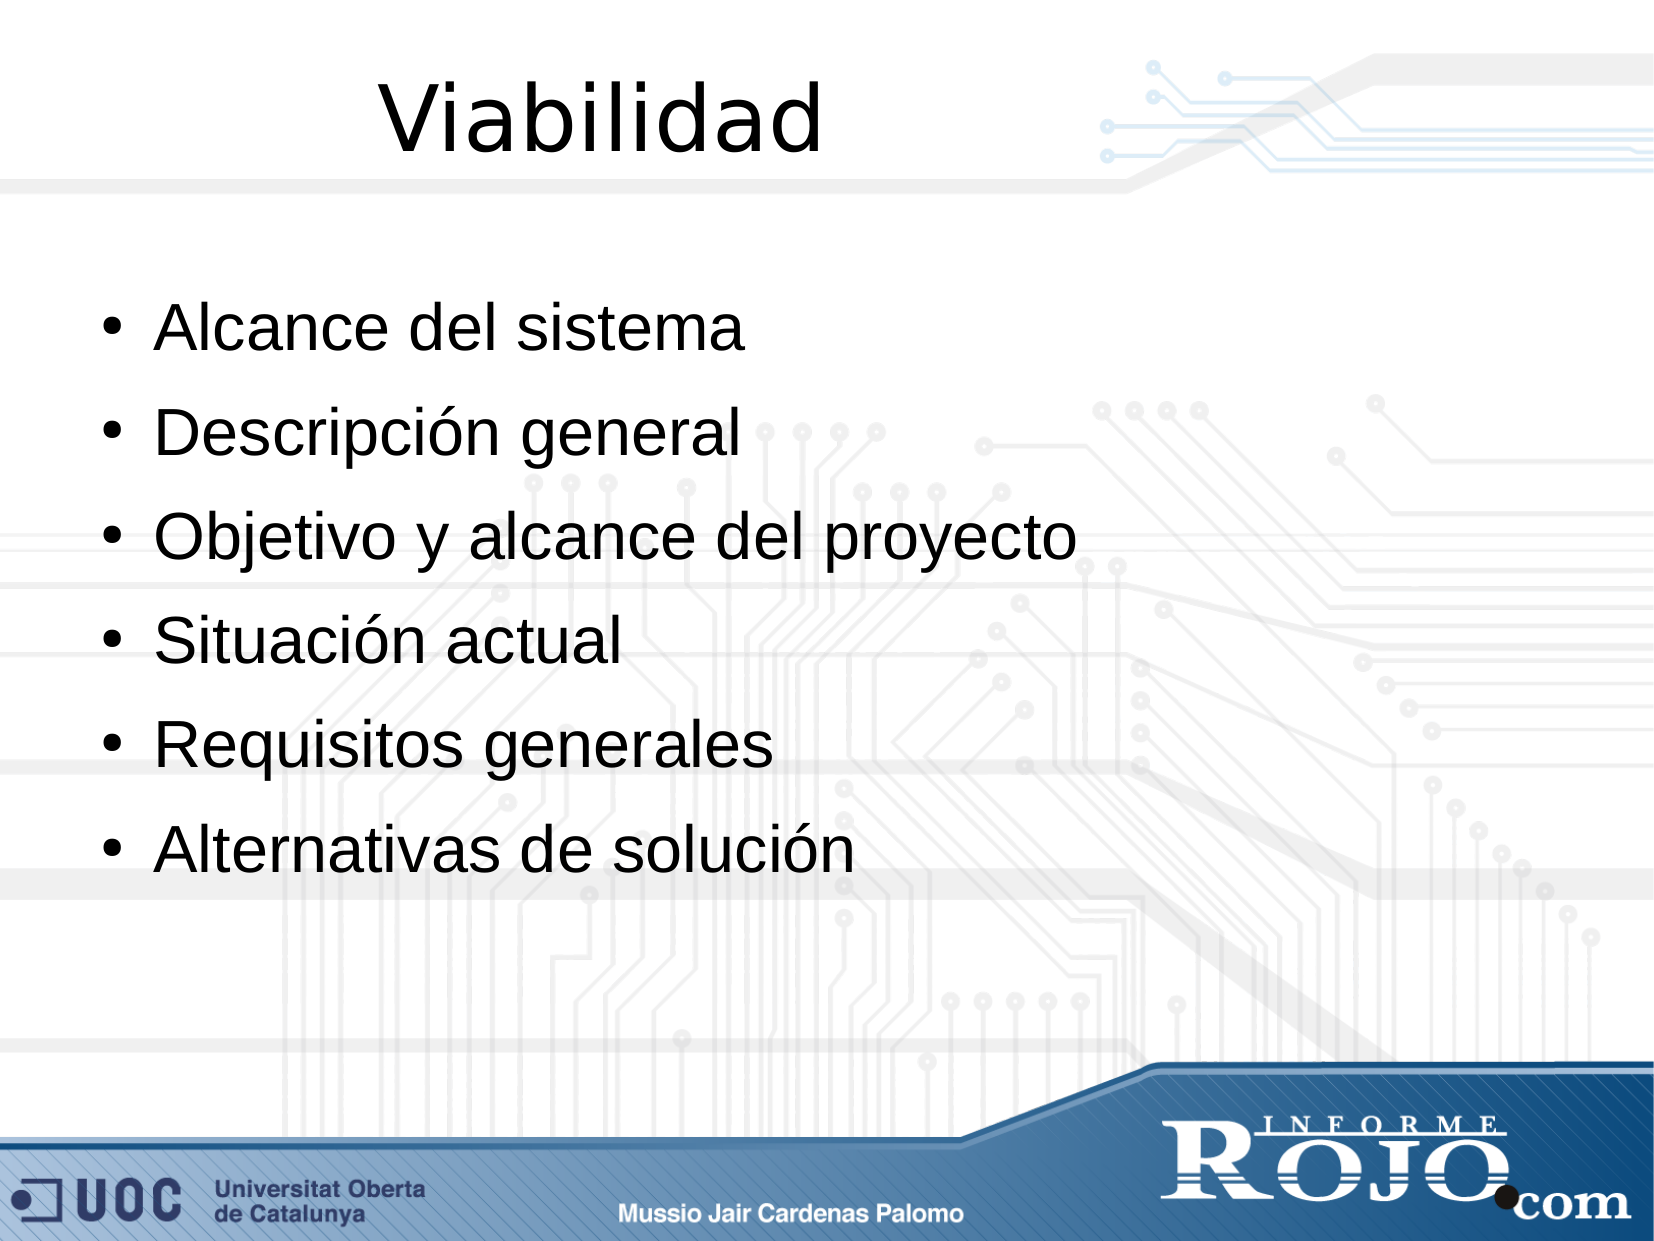

# Viabilidad
Alcance del sistema
Descripción general
Objetivo y alcance del proyecto
Situación actual
Requisitos generales
Alternativas de solución